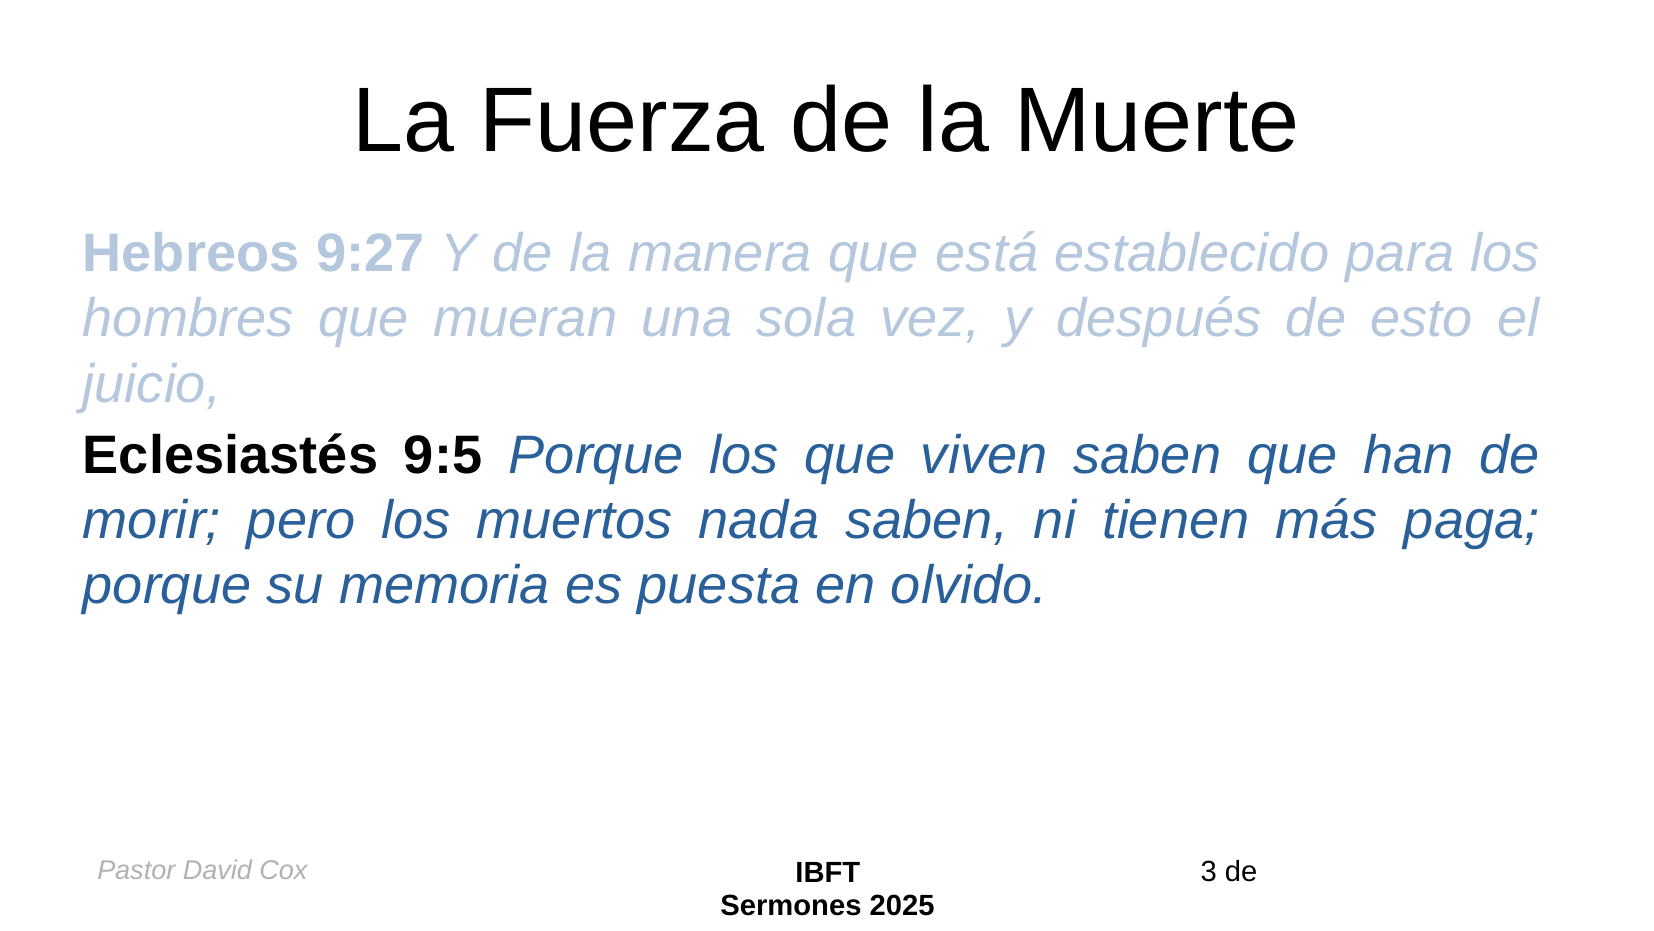

# La Fuerza de la Muerte
Hebreos 9:27 Y de la manera que está establecido para los hombres que mueran una sola vez, y después de esto el juicio,
Eclesiastés 9:5 Porque los que viven saben que han de morir; pero los muertos nada saben, ni tienen más paga; porque su memoria es puesta en olvido.